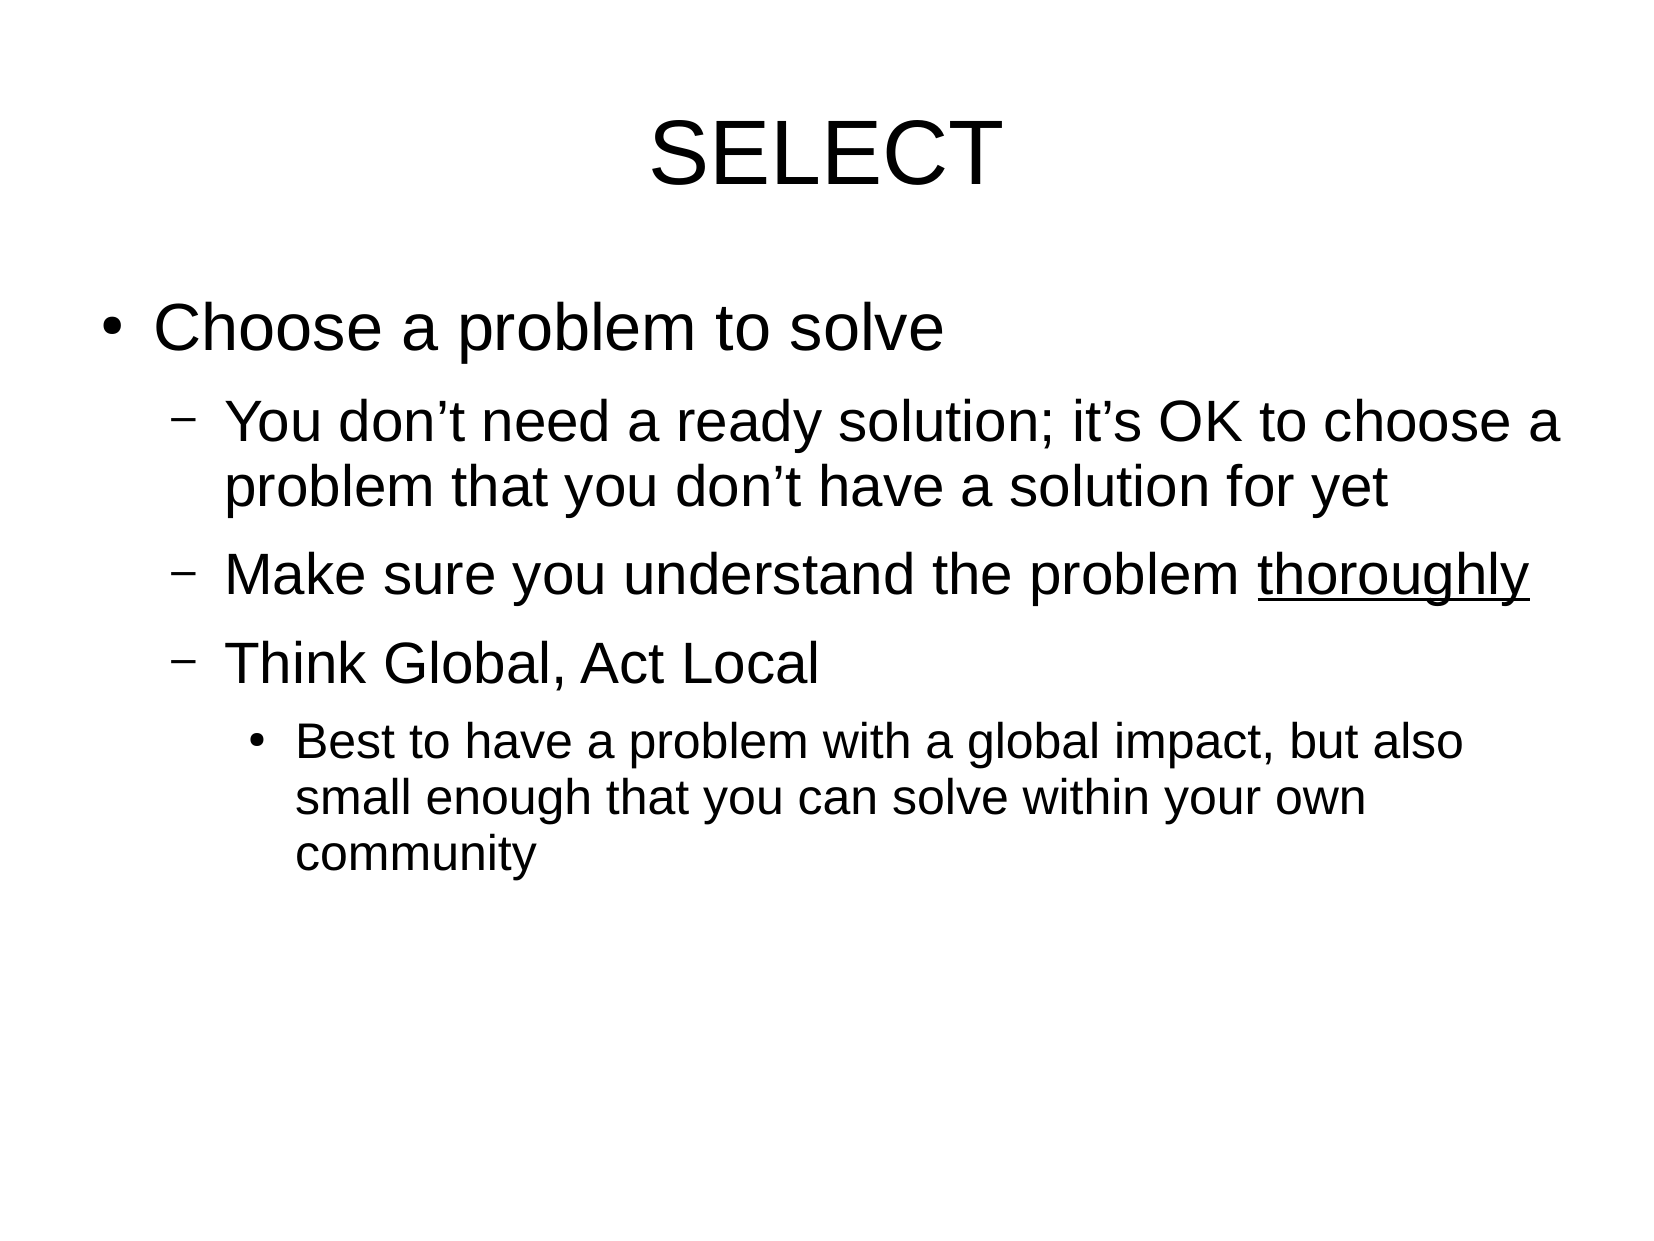

# SELECT
Choose a problem to solve
You don’t need a ready solution; it’s OK to choose a problem that you don’t have a solution for yet
Make sure you understand the problem thoroughly
Think Global, Act Local
Best to have a problem with a global impact, but also small enough that you can solve within your own community